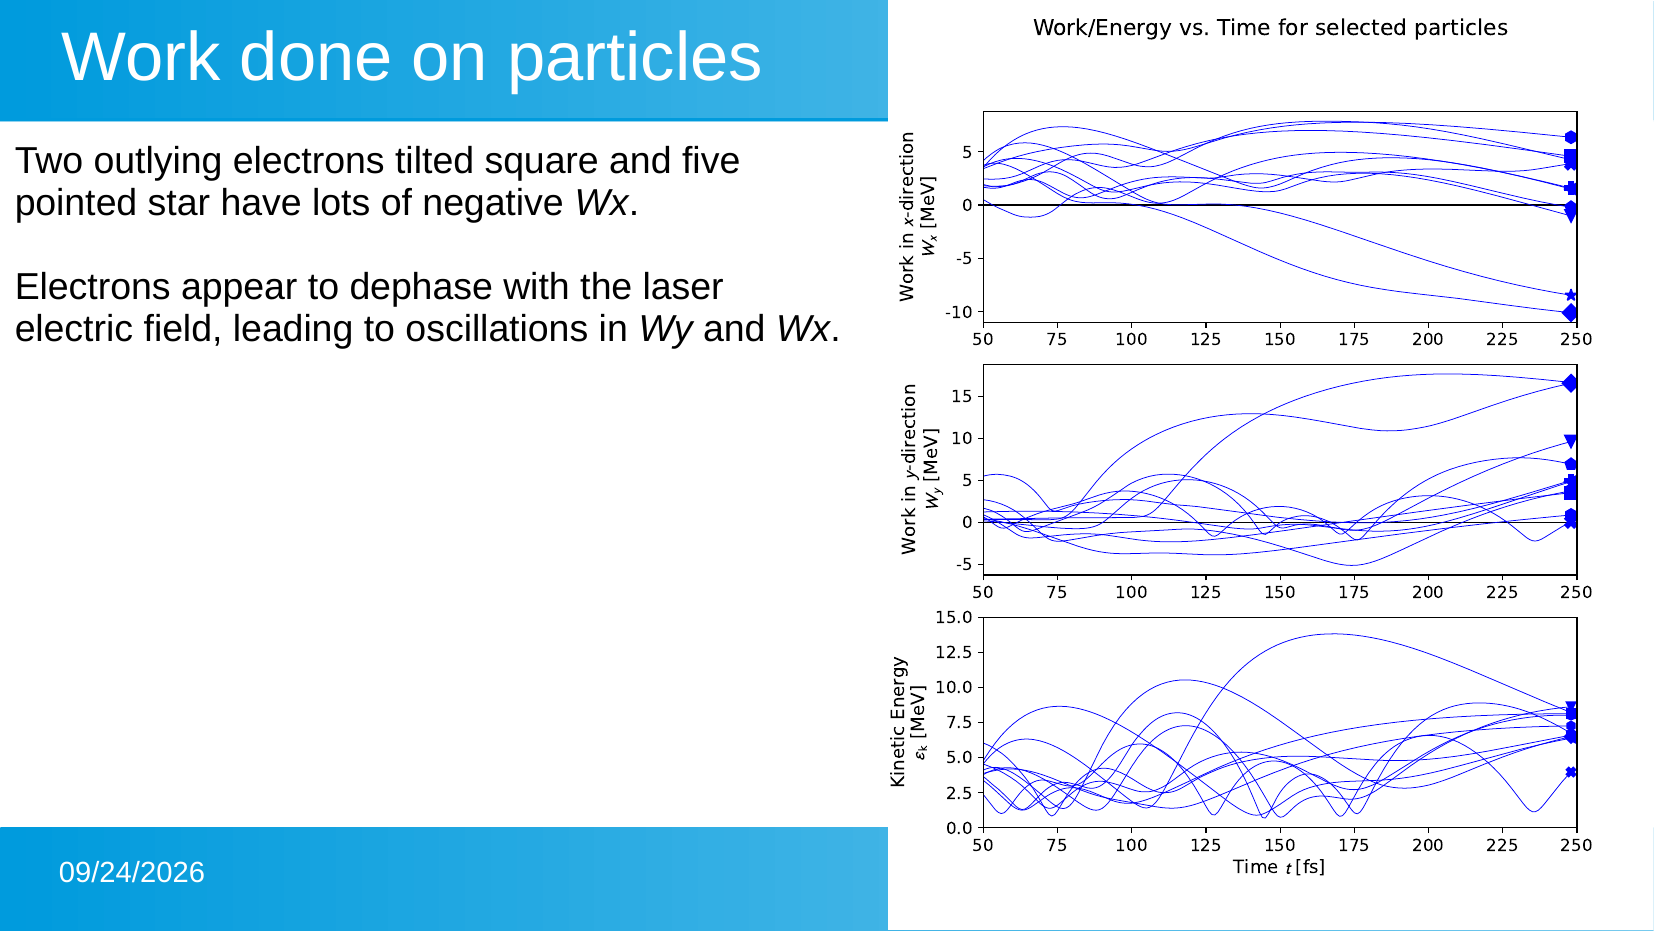

# Work done on particles
Two outlying electrons tilted square and five pointed star have lots of negative Wx.
Electrons appear to dephase with the laser electric field, leading to oscillations in Wy and Wx.
10